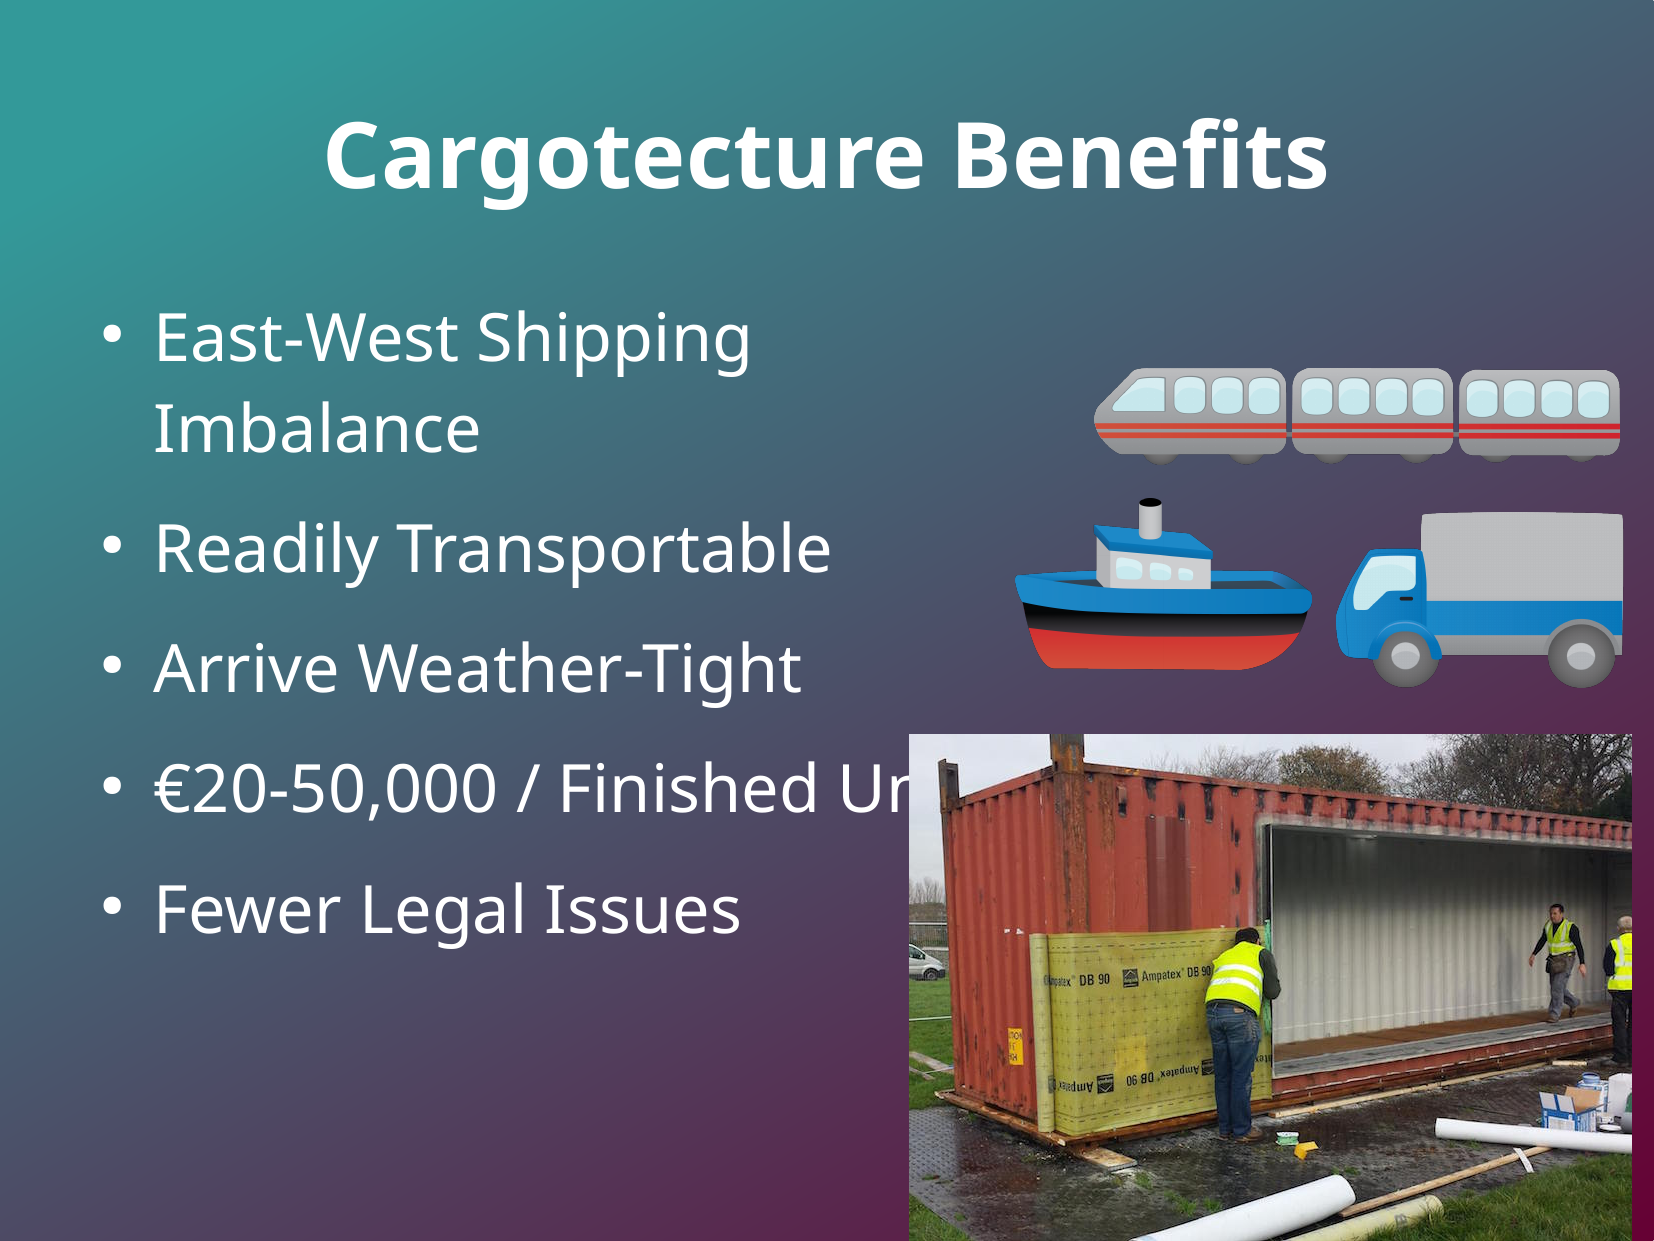

# Cargotecture Benefits
East-West Shipping Imbalance
Readily Transportable
Arrive Weather-Tight
€20-50,000 / Finished Unit
Fewer Legal Issues